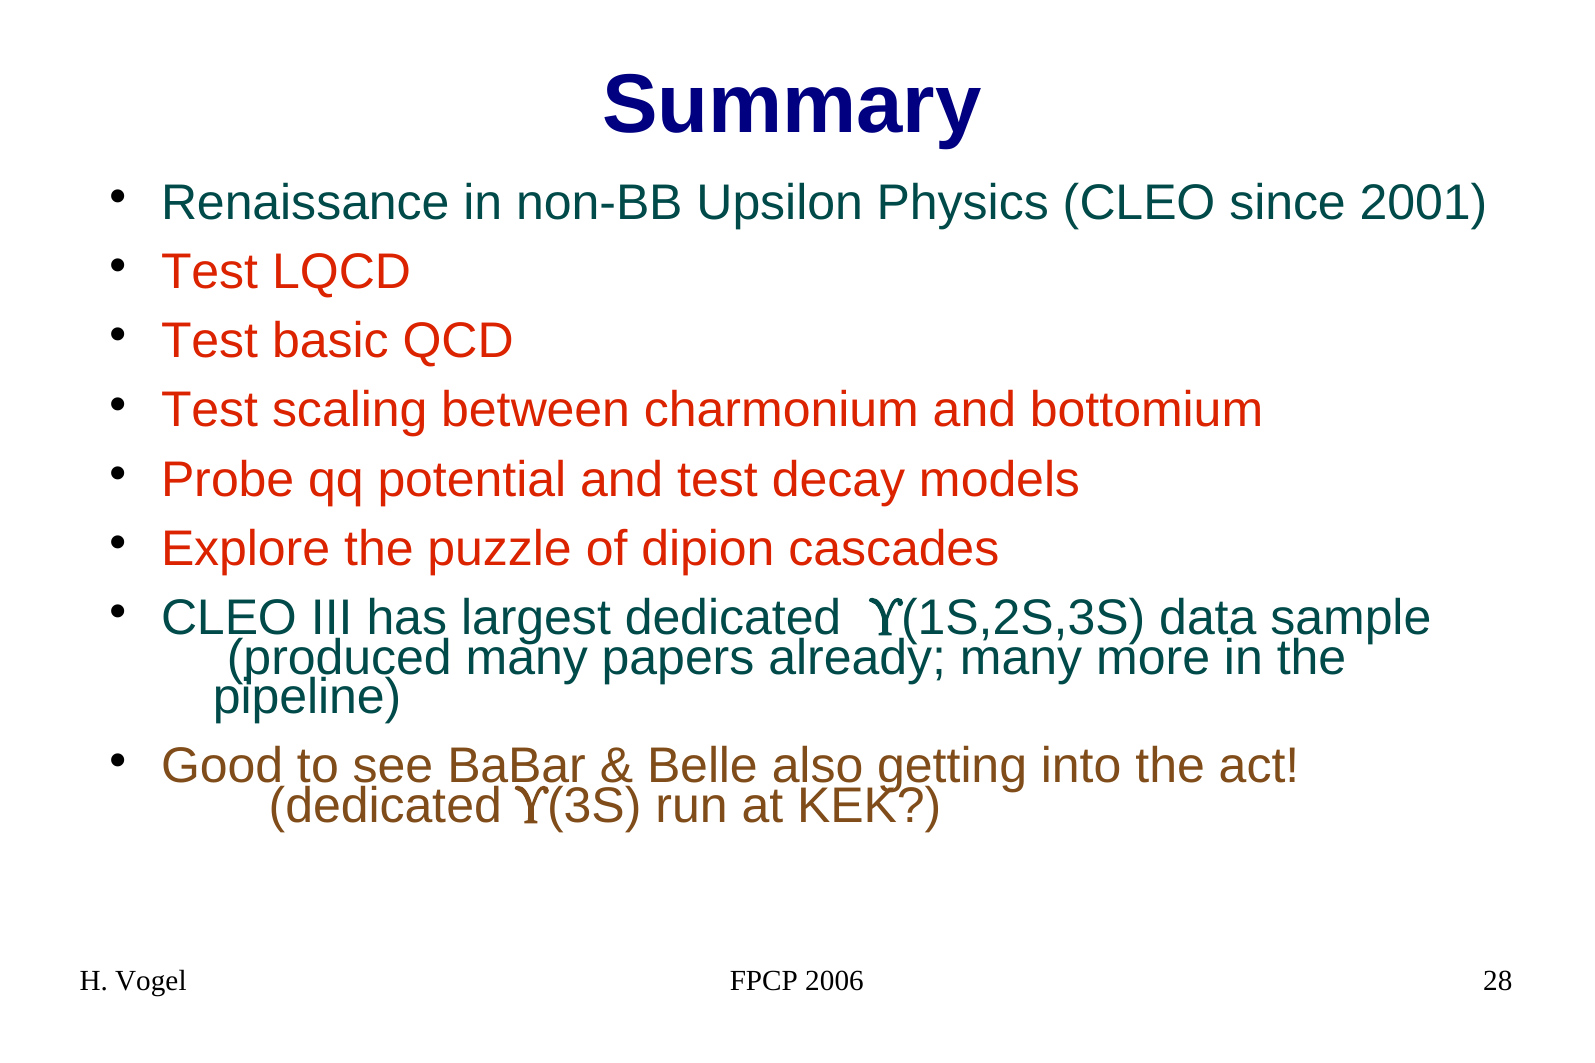

# Summary
Renaissance in non-BB Upsilon Physics (CLEO since 2001)
Test LQCD
Test basic QCD
Test scaling between charmonium and bottomium
Probe qq potential and test decay models
Explore the puzzle of dipion cascades
CLEO III has largest dedicated (1S,2S,3S) data sample (produced many papers already; many more in the pipeline)
Good to see BaBar & Belle also getting into the act! (dedicated (3S) run at KEK?)
H. Vogel
FPCP 2006
28